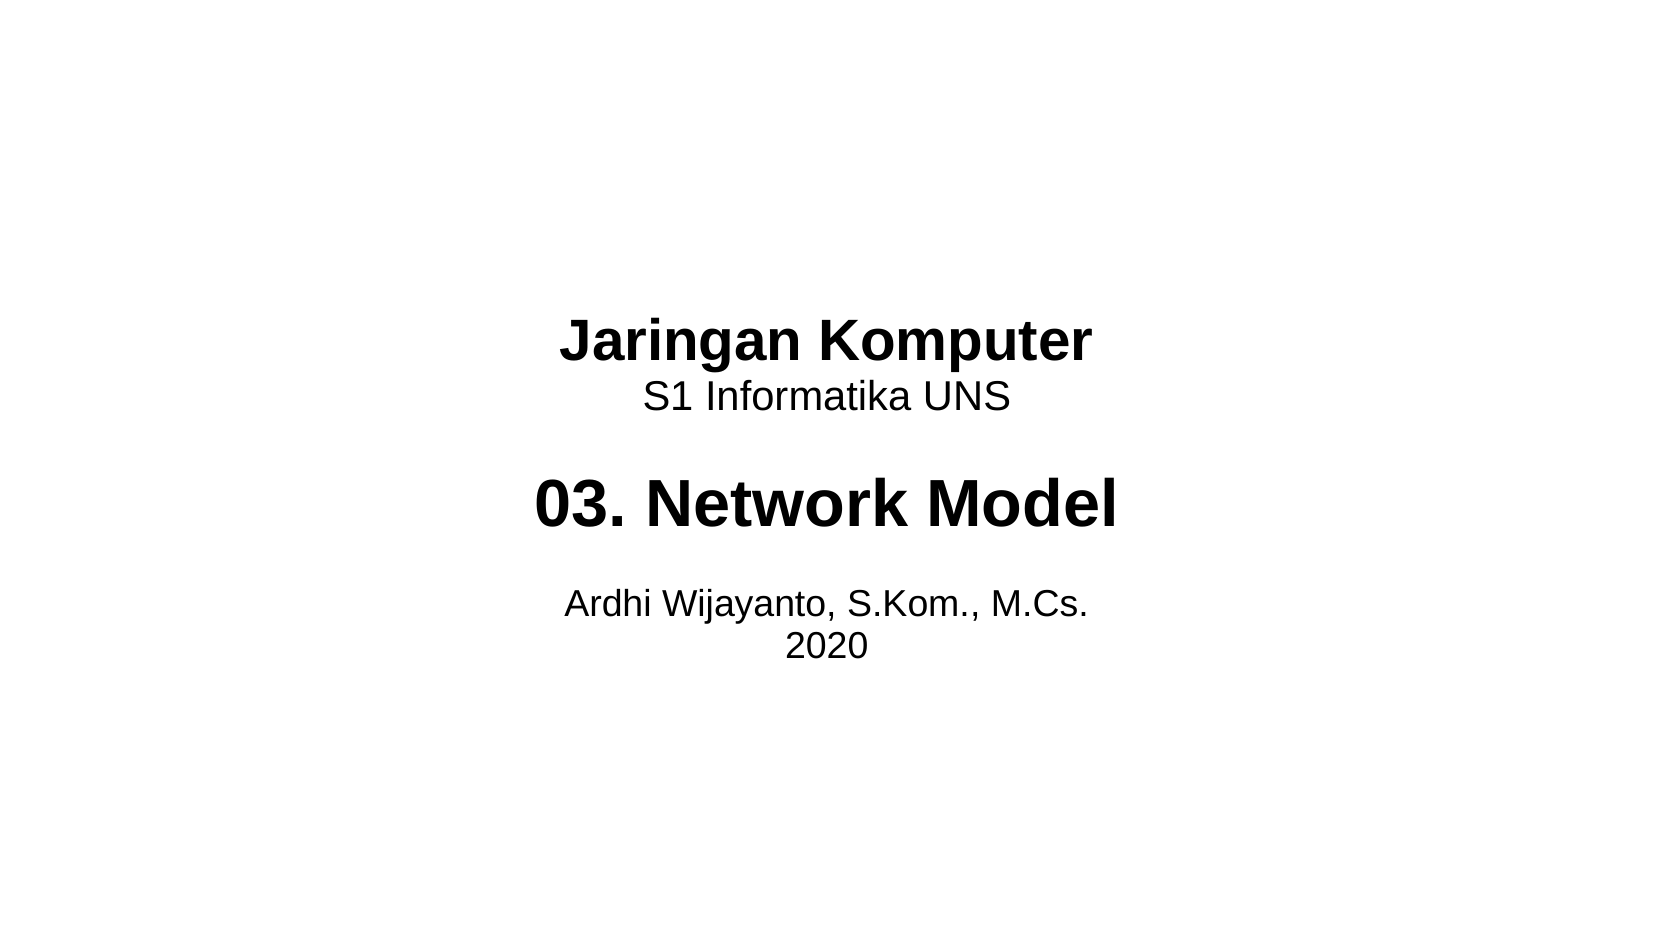

#
Jaringan Komputer
S1 Informatika UNS
03. Network Model
Ardhi Wijayanto, S.Kom., M.Cs.
2020